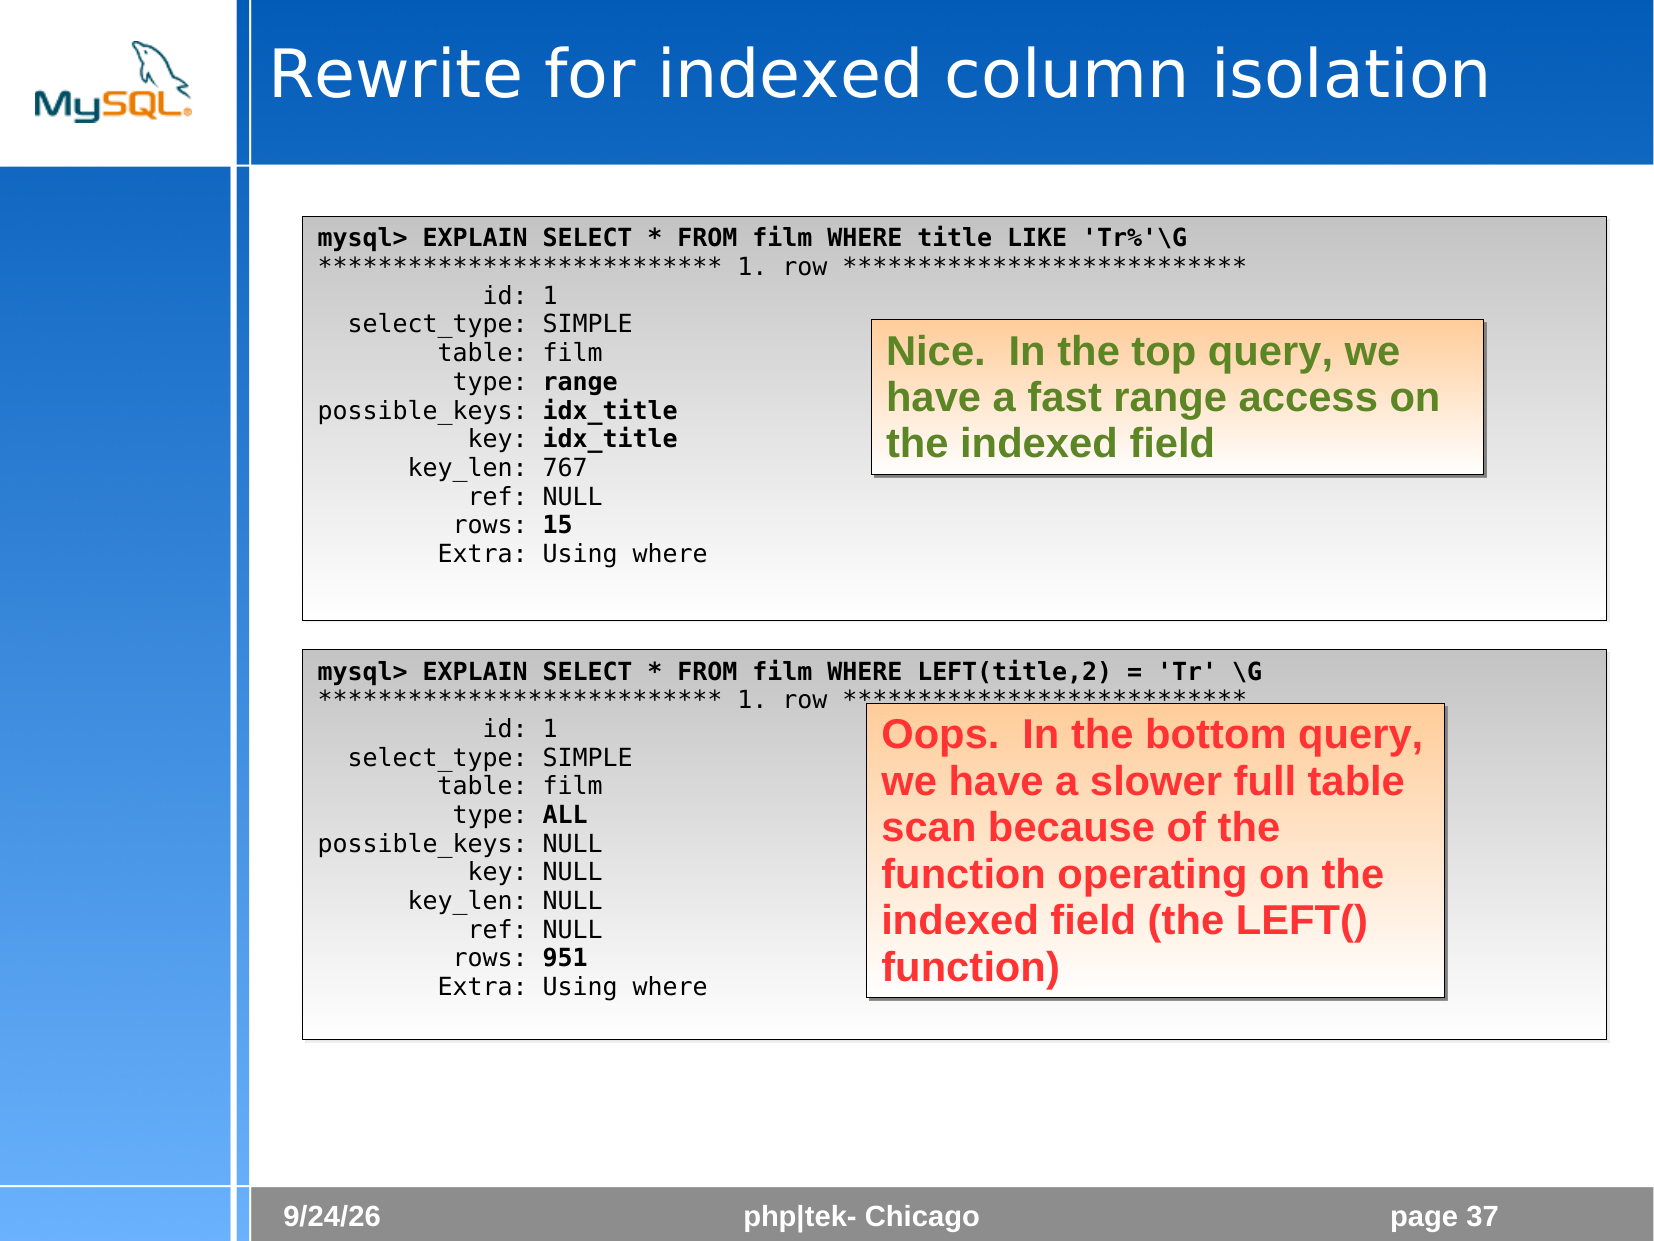

# Rewrite for indexed column isolation
mysql> EXPLAIN SELECT * FROM film WHERE title LIKE 'Tr%'\G
*************************** 1. row ***************************
 id: 1
 select_type: SIMPLE
 table: film
 type: range
possible_keys: idx_title
 key: idx_title
 key_len: 767
 ref: NULL
 rows: 15
 Extra: Using where
Nice. In the top query, we have a fast range access on the indexed field
mysql> EXPLAIN SELECT * FROM film WHERE LEFT(title,2) = 'Tr' \G
*************************** 1. row ***************************
 id: 1
 select_type: SIMPLE
 table: film
 type: ALL
possible_keys: NULL
 key: NULL
 key_len: NULL
 ref: NULL
 rows: 951
 Extra: Using where
Oops. In the bottom query, we have a slower full table scan because of the function operating on the indexed field (the LEFT() function)